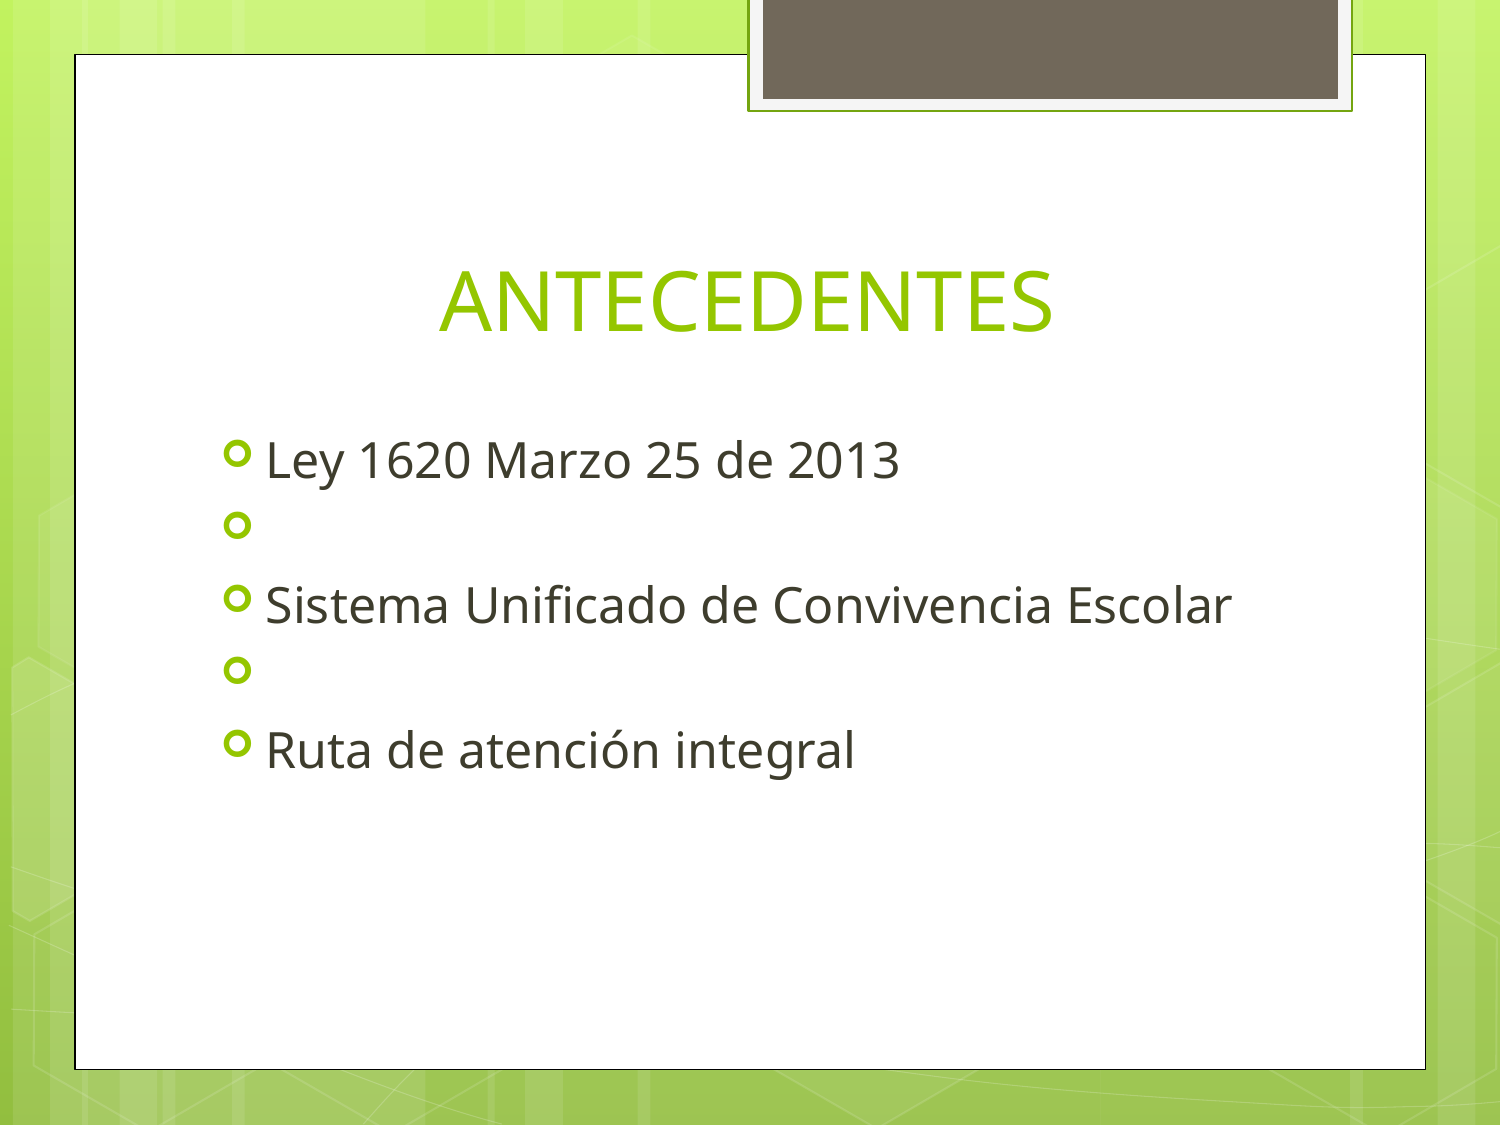

# ANTECEDENTES
Ley 1620 Marzo 25 de 2013
Sistema Unificado de Convivencia Escolar
Ruta de atención integral